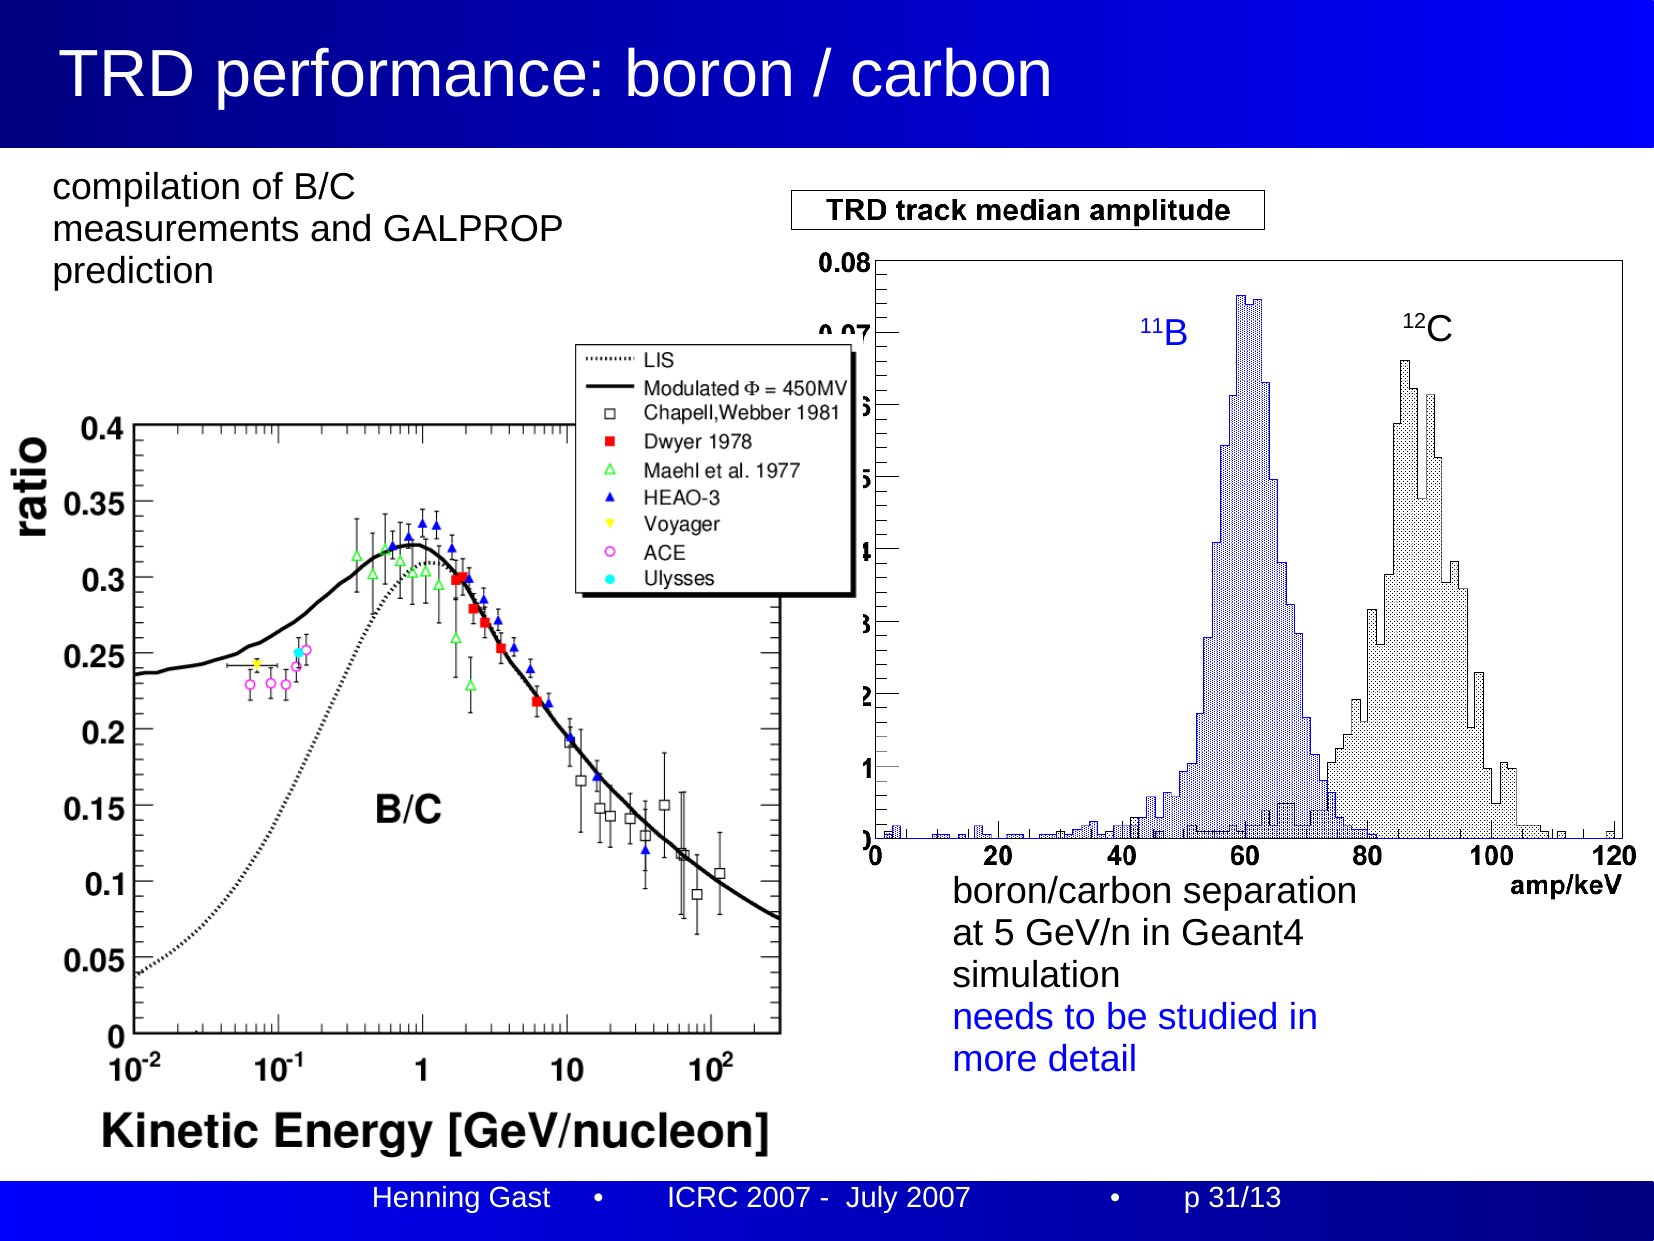

# TRD performance: boron / carbon
compilation of B/C measurements and GALPROP prediction
12C
11B
boron/carbon separation at 5 GeV/n in Geant4 simulation
needs to be studied in more detail